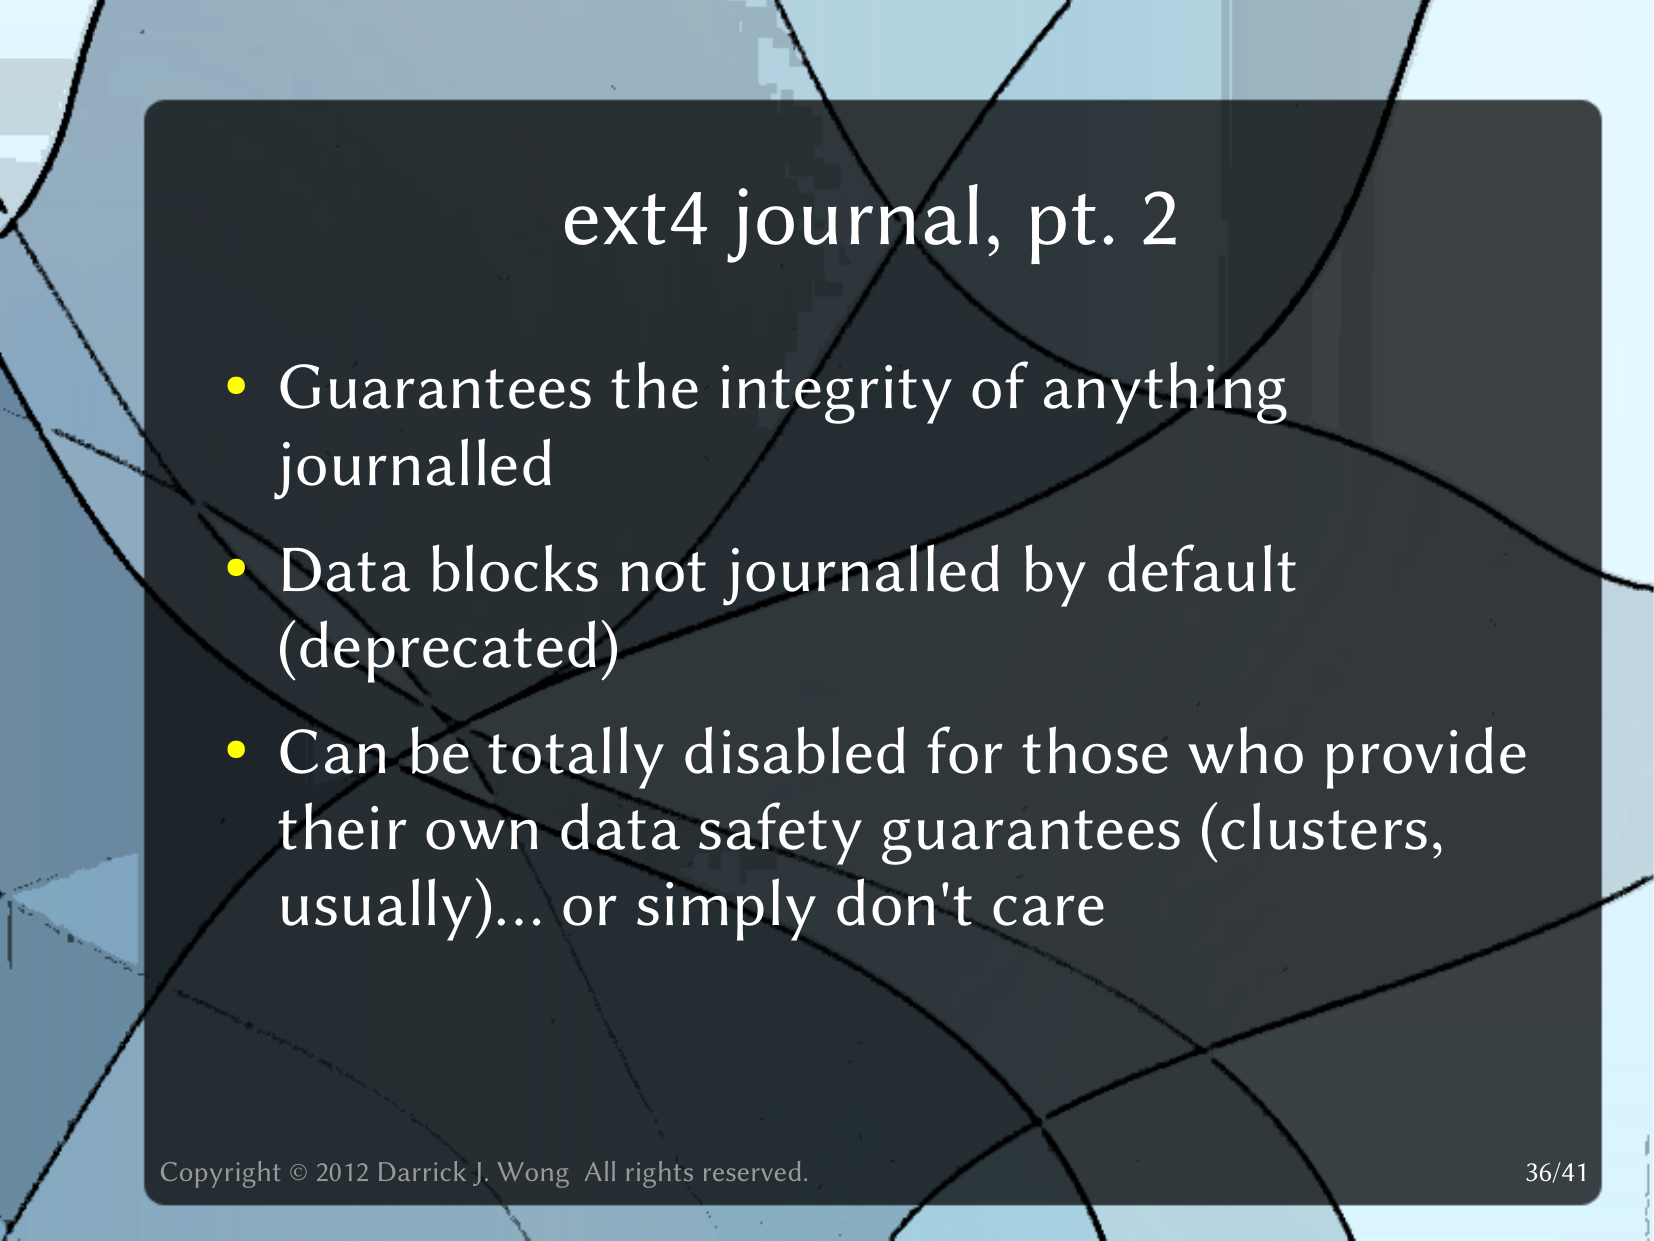

# ext4 journal, pt. 2
Guarantees the integrity of anything journalled
Data blocks not journalled by default (deprecated)
Can be totally disabled for those who provide their own data safety guarantees (clusters, usually)... or simply don't care
36